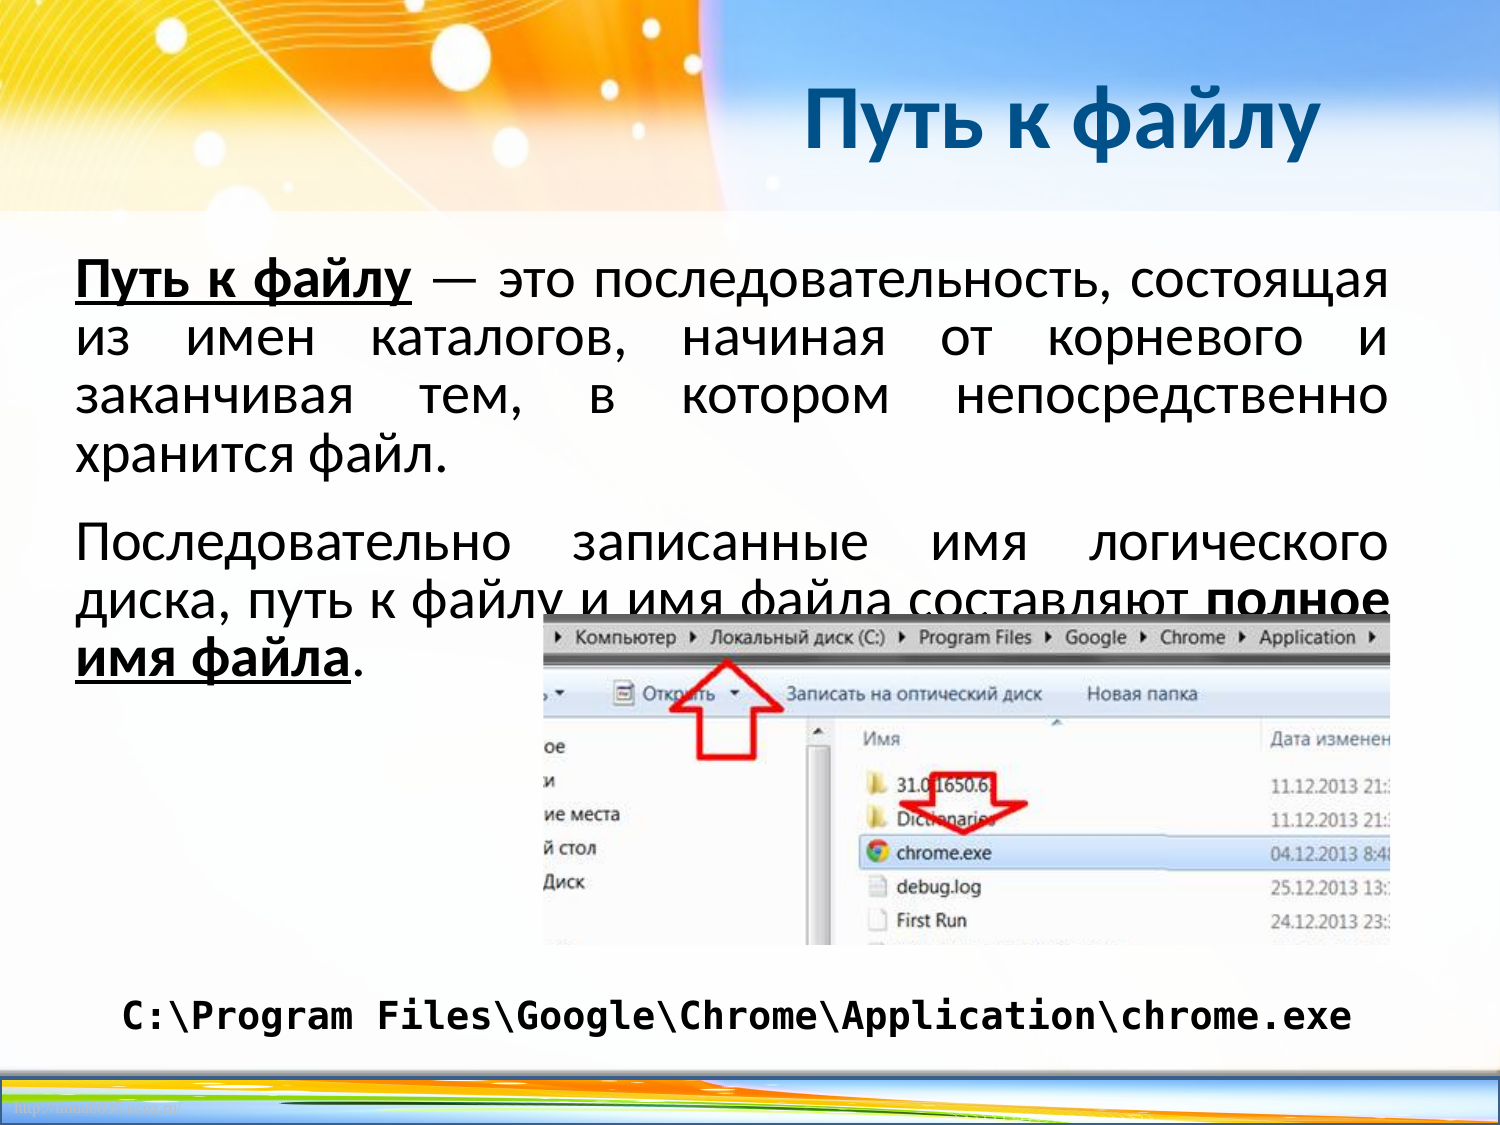

# Путь к файлу
Путь к файлу — это последовательность, состоящая из имен каталогов, начиная от корневого и заканчивая тем, в котором непосредственно хранится файл.
Последовательно записанные имя логического диска, путь к файлу и имя файла составляют полное имя файла.
С:\Program Files\Google\Chrome\Application\chrome.exe